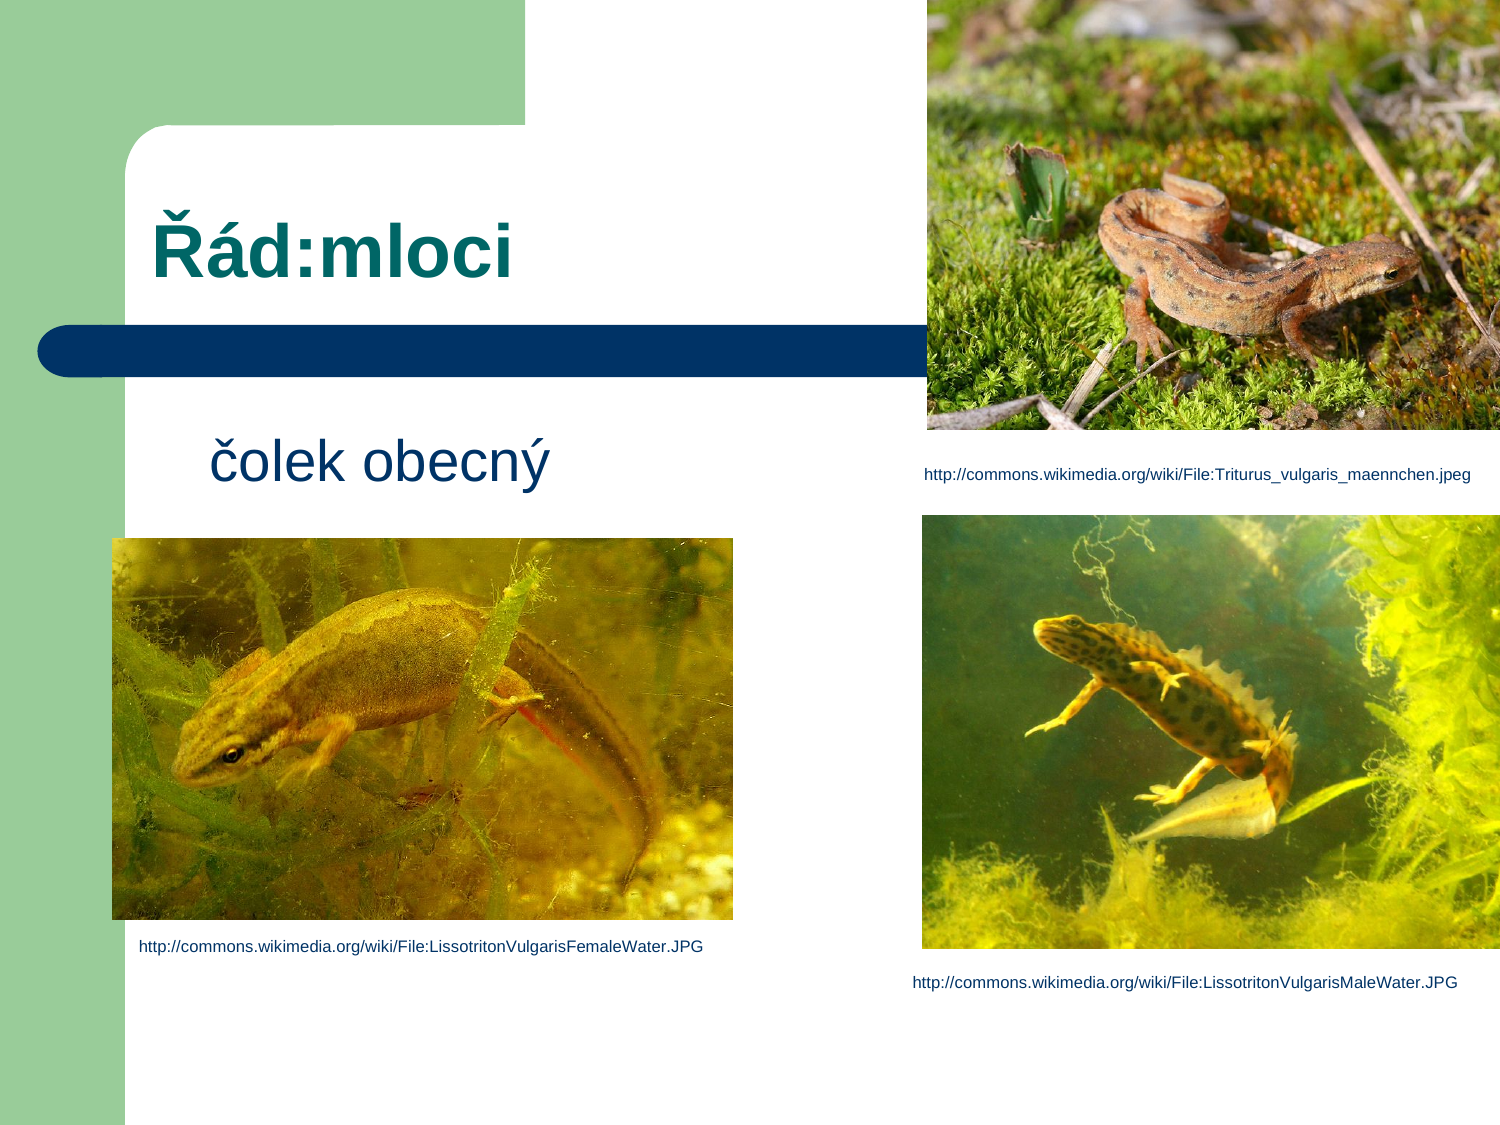

# Řád:mloci
čolek obecný
http://commons.wikimedia.org/wiki/File:Triturus_vulgaris_maennchen.jpeg
http://commons.wikimedia.org/wiki/File:LissotritonVulgarisFemaleWater.JPG
http://commons.wikimedia.org/wiki/File:LissotritonVulgarisMaleWater.JPG